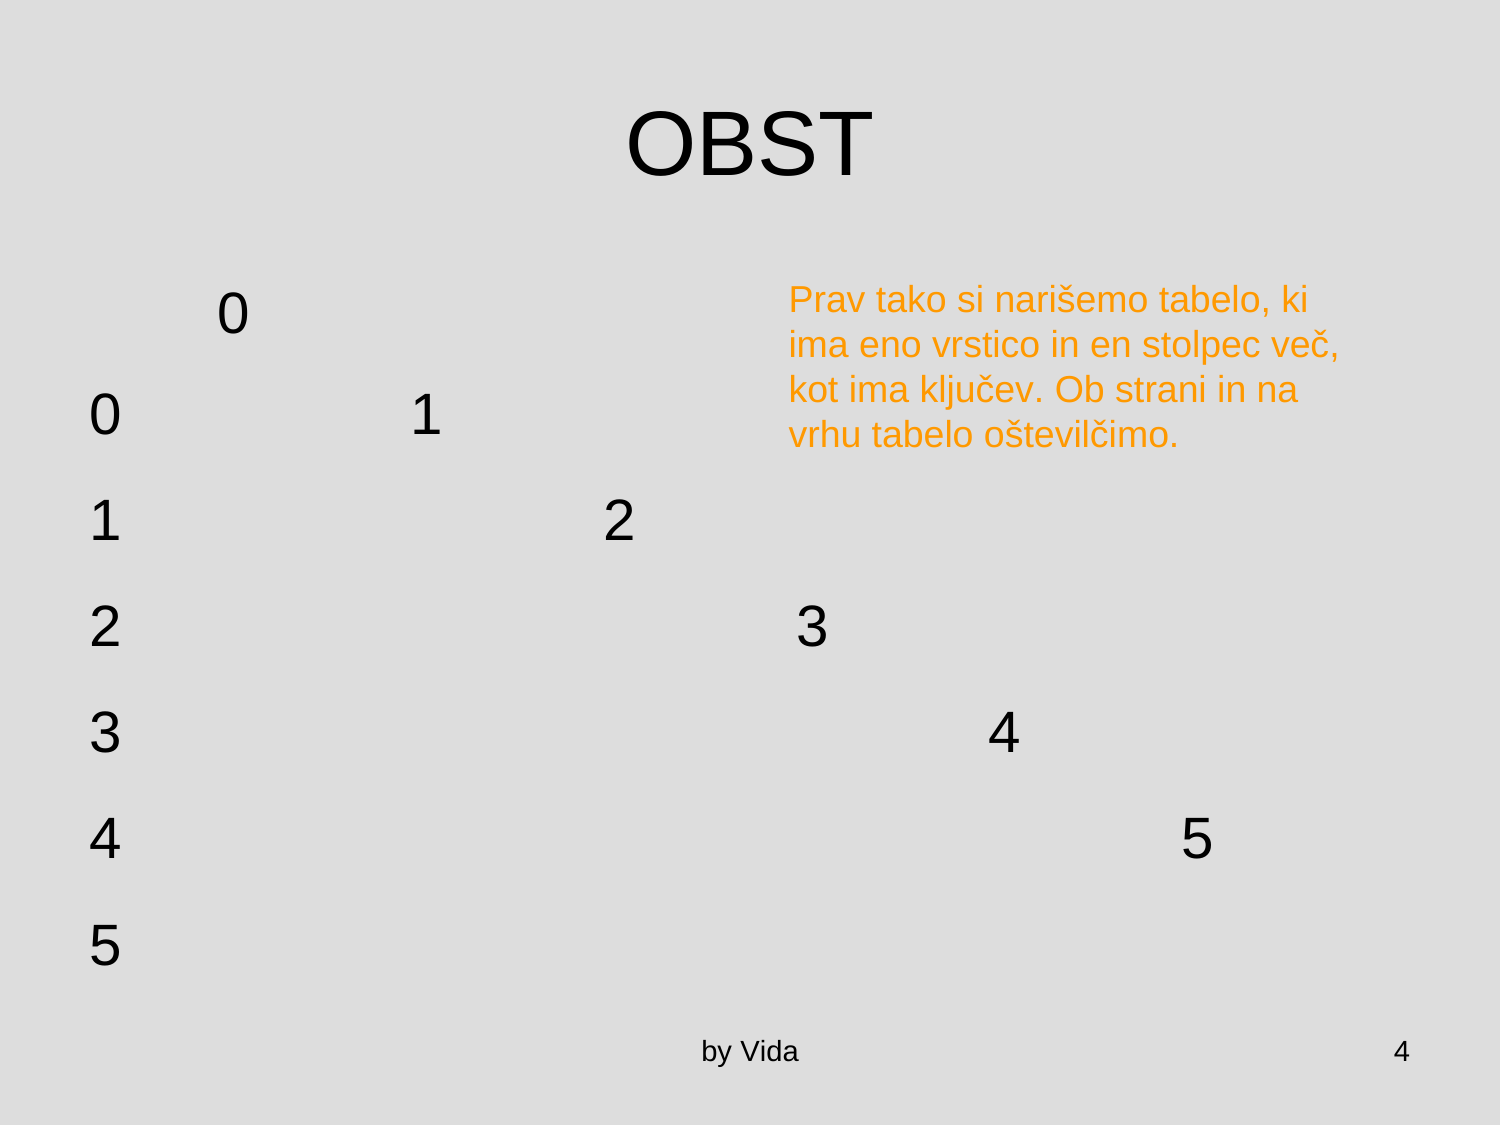

# OBST
| | 0 | | | | | |
| --- | --- | --- | --- | --- | --- | --- |
| 0 | | 1 | | | | |
| 1 | | | 2 | | | |
| 2 | | | | 3 | | |
| 3 | | | | | 4 | |
| 4 | | | | | | 5 |
| 5 | | | | | | |
Prav tako si narišemo tabelo, ki ima eno vrstico in en stolpec več, kot ima ključev. Ob strani in na vrhu tabelo oštevilčimo.
by Vida